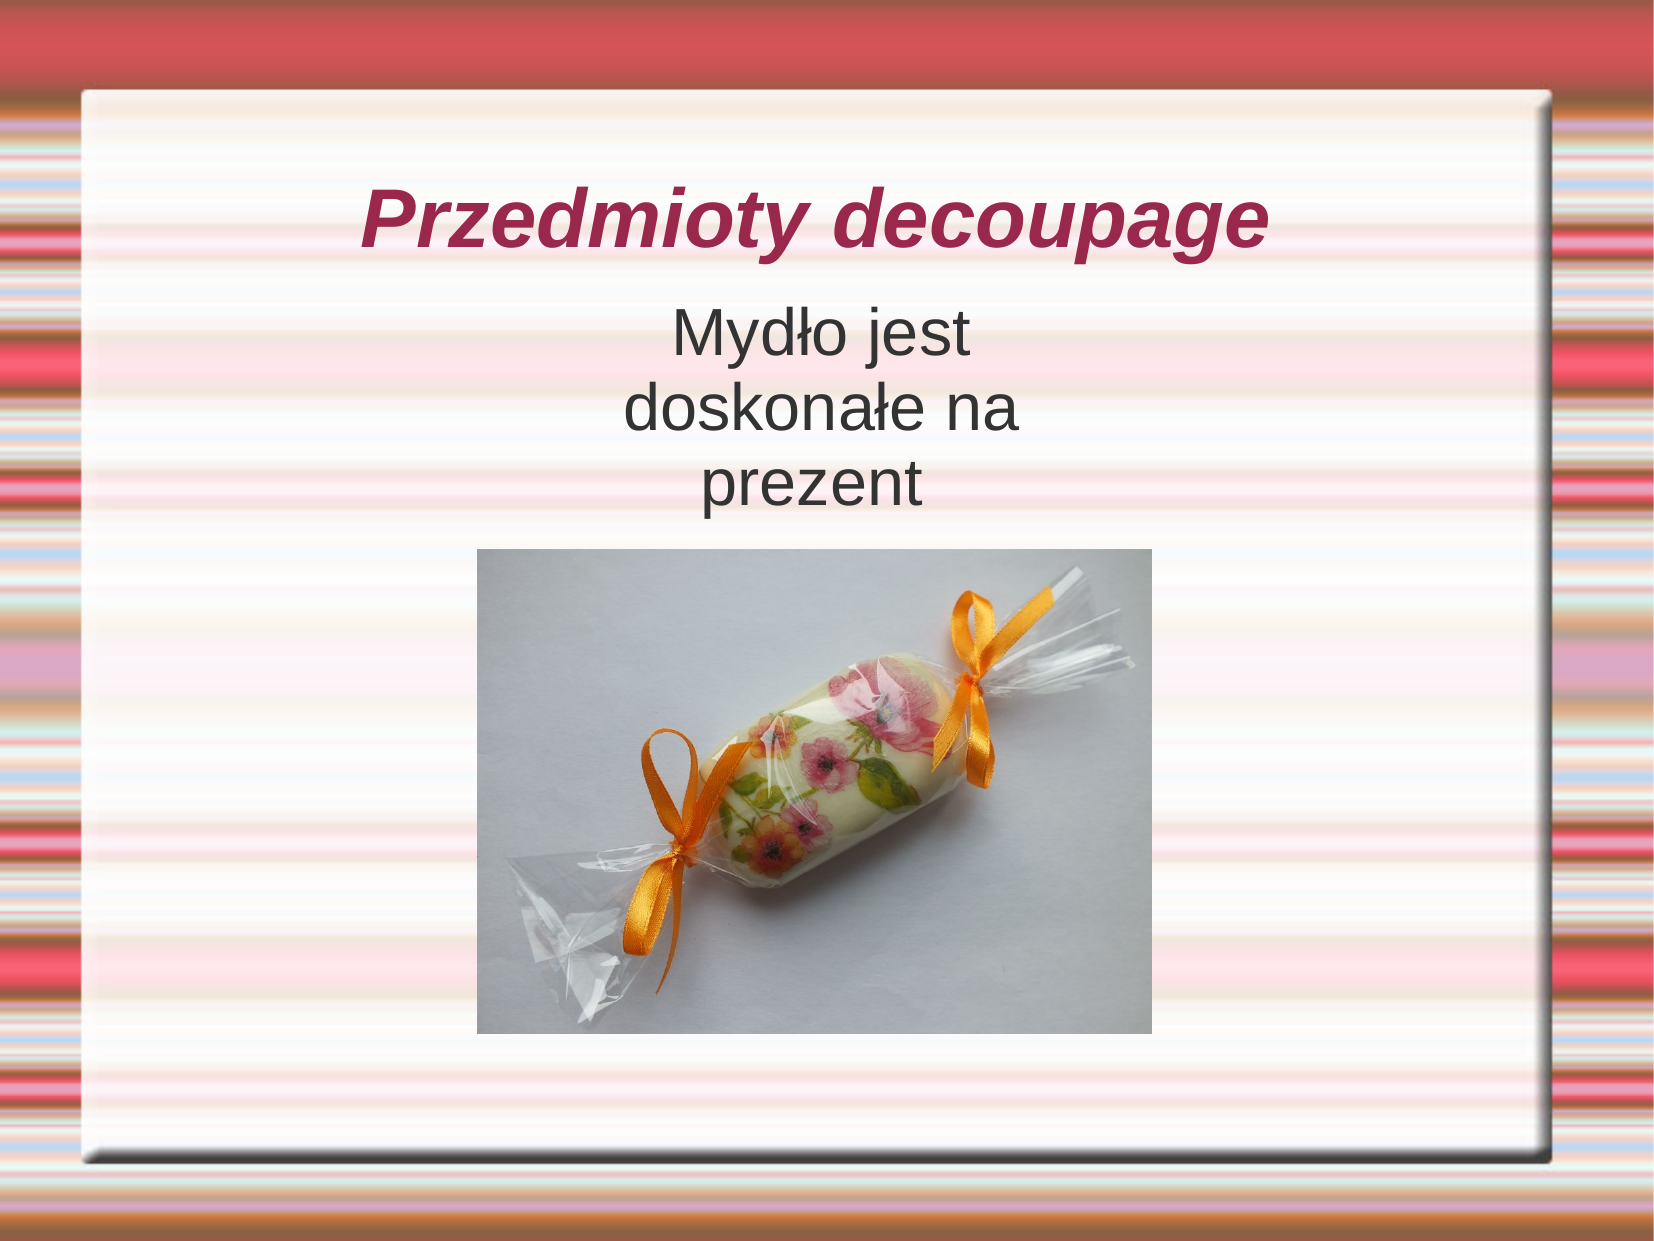

# Przedmioty decoupage
Mydło jest doskonałe na prezent